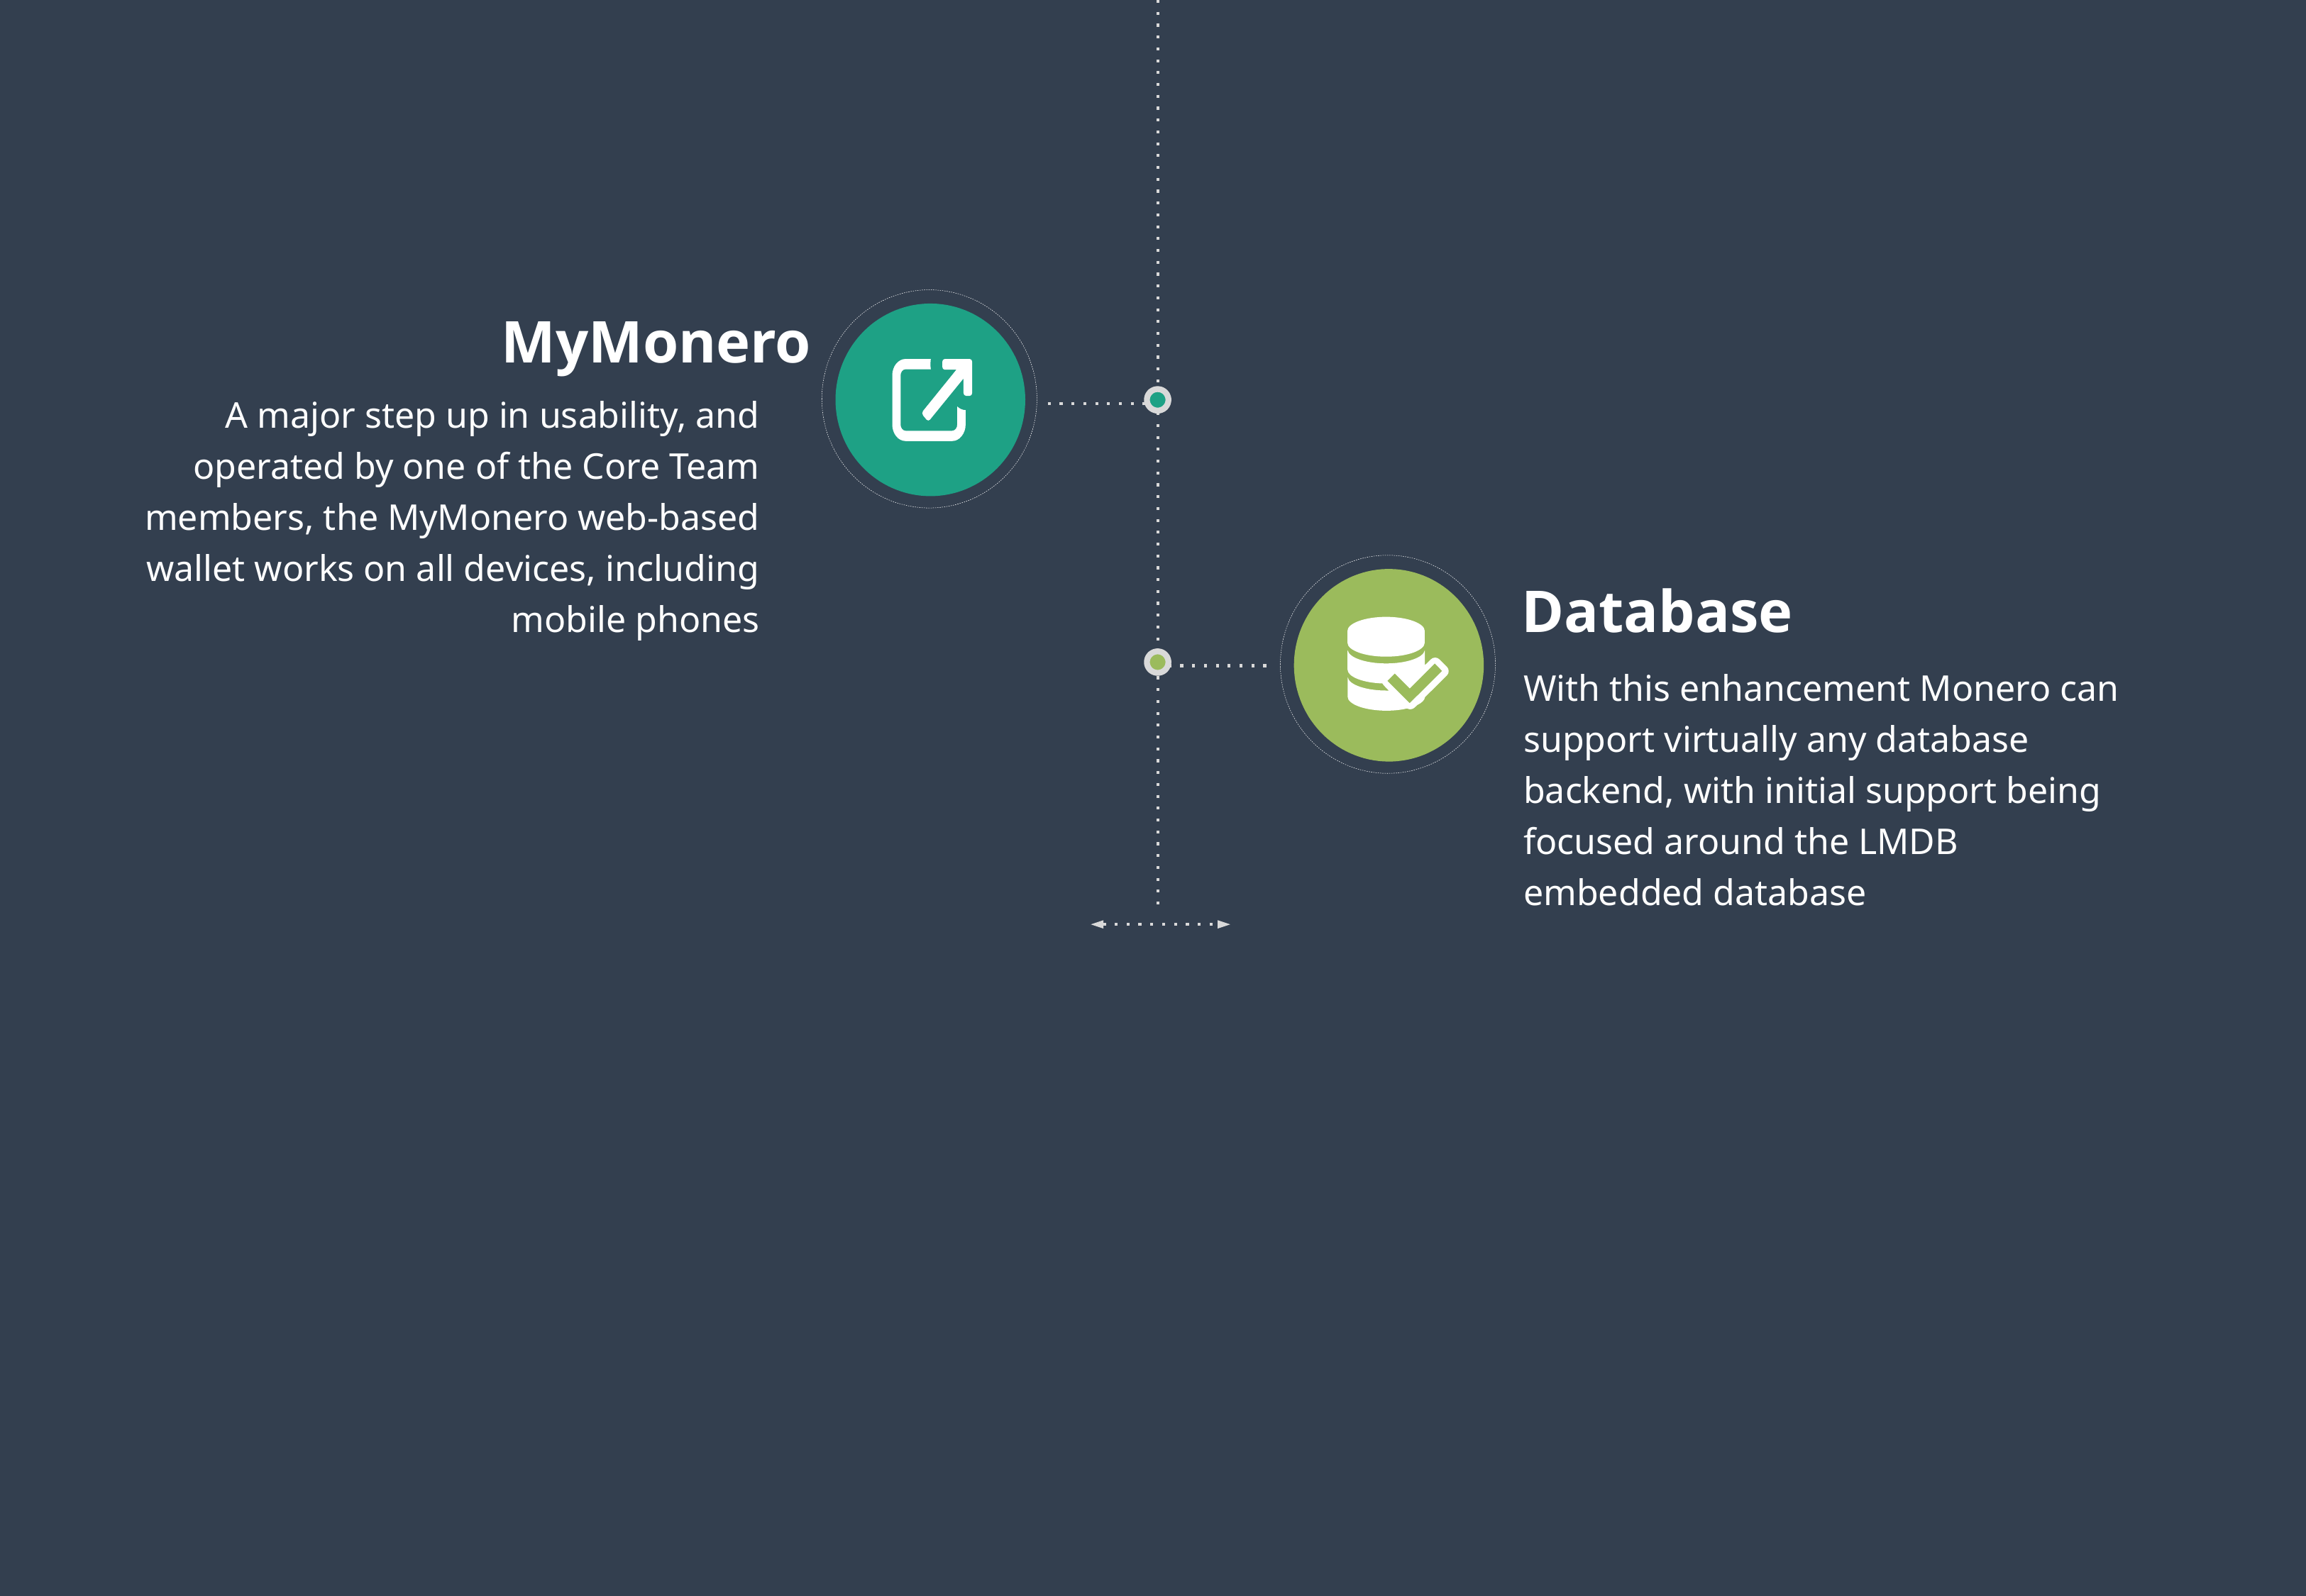

MyMonero
A major step up in usability, and operated by one of the Core Team members, the MyMonero web-based wallet works on all devices, including mobile phones
Database
With this enhancement Monero can support virtually any database backend, with initial support being focused around the LMDB embedded database